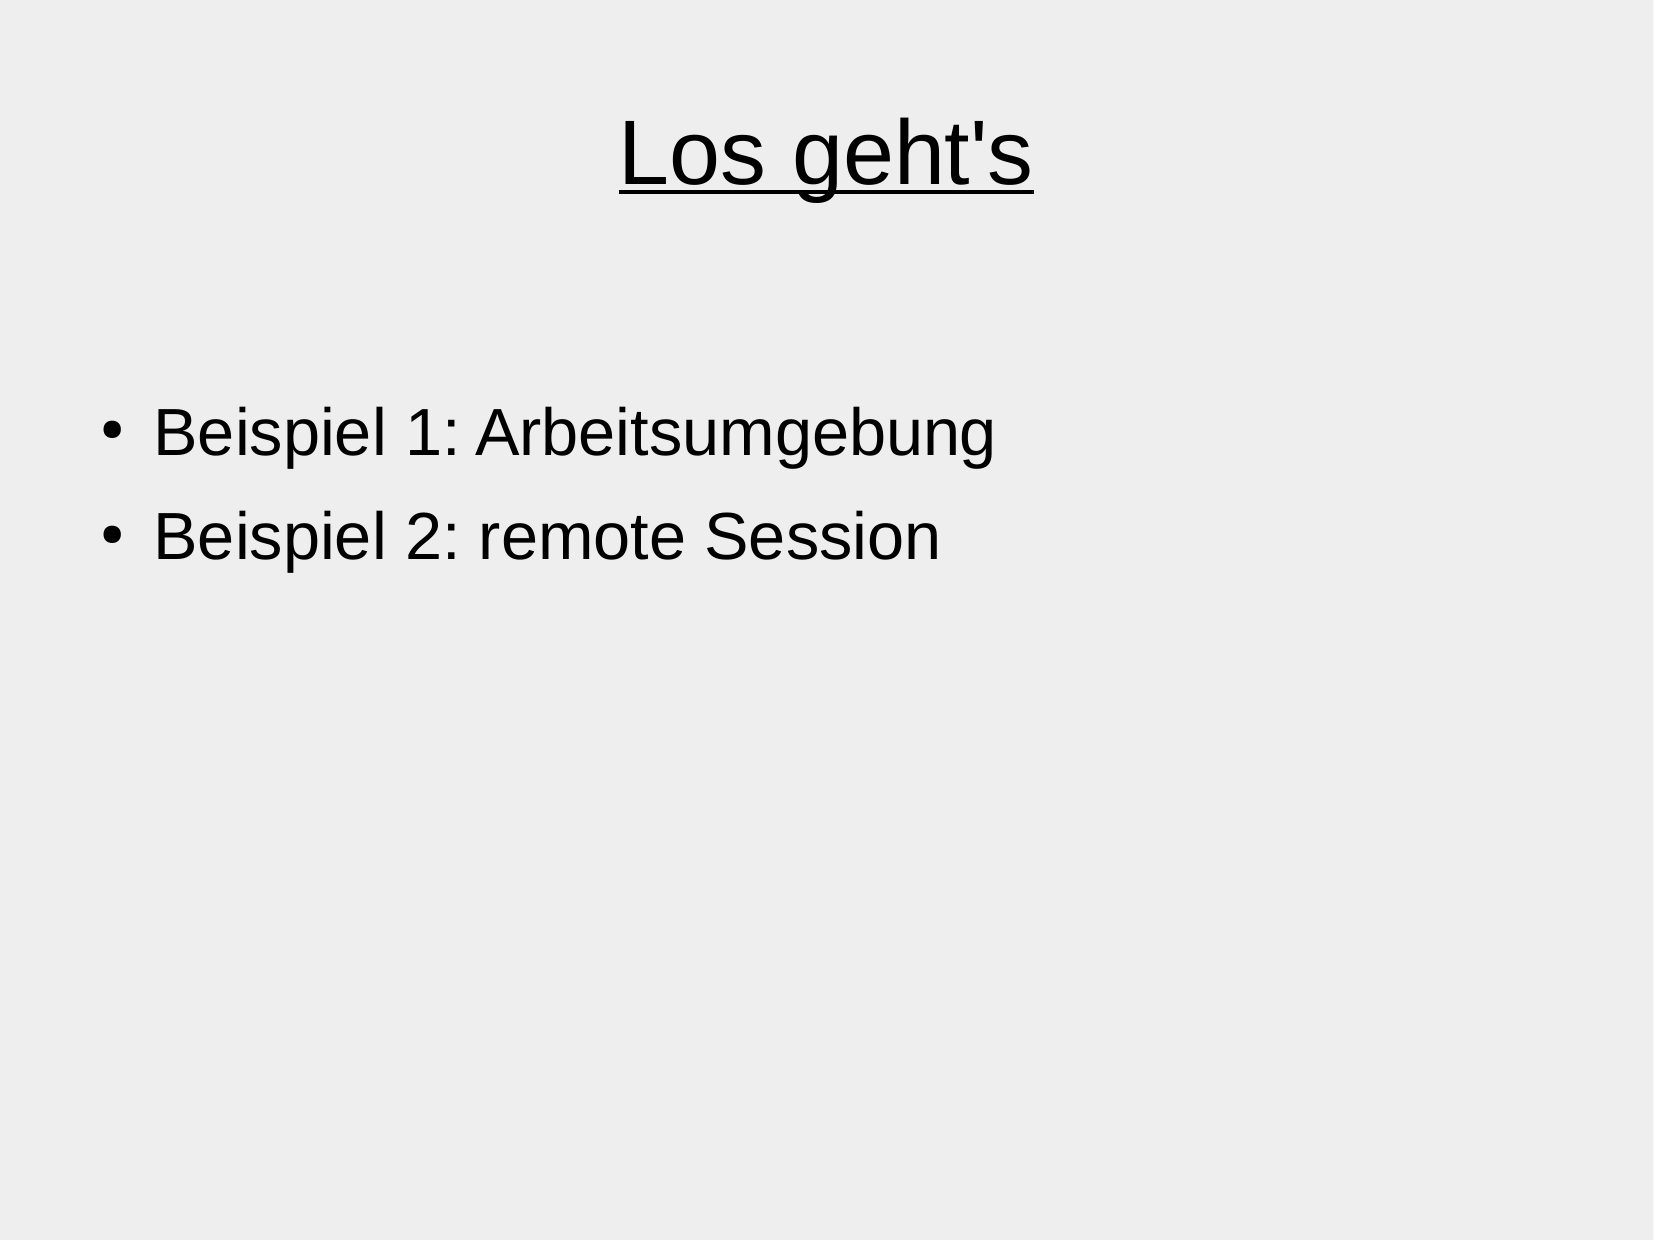

# Los geht's
Beispiel 1: Arbeitsumgebung
Beispiel 2: remote Session